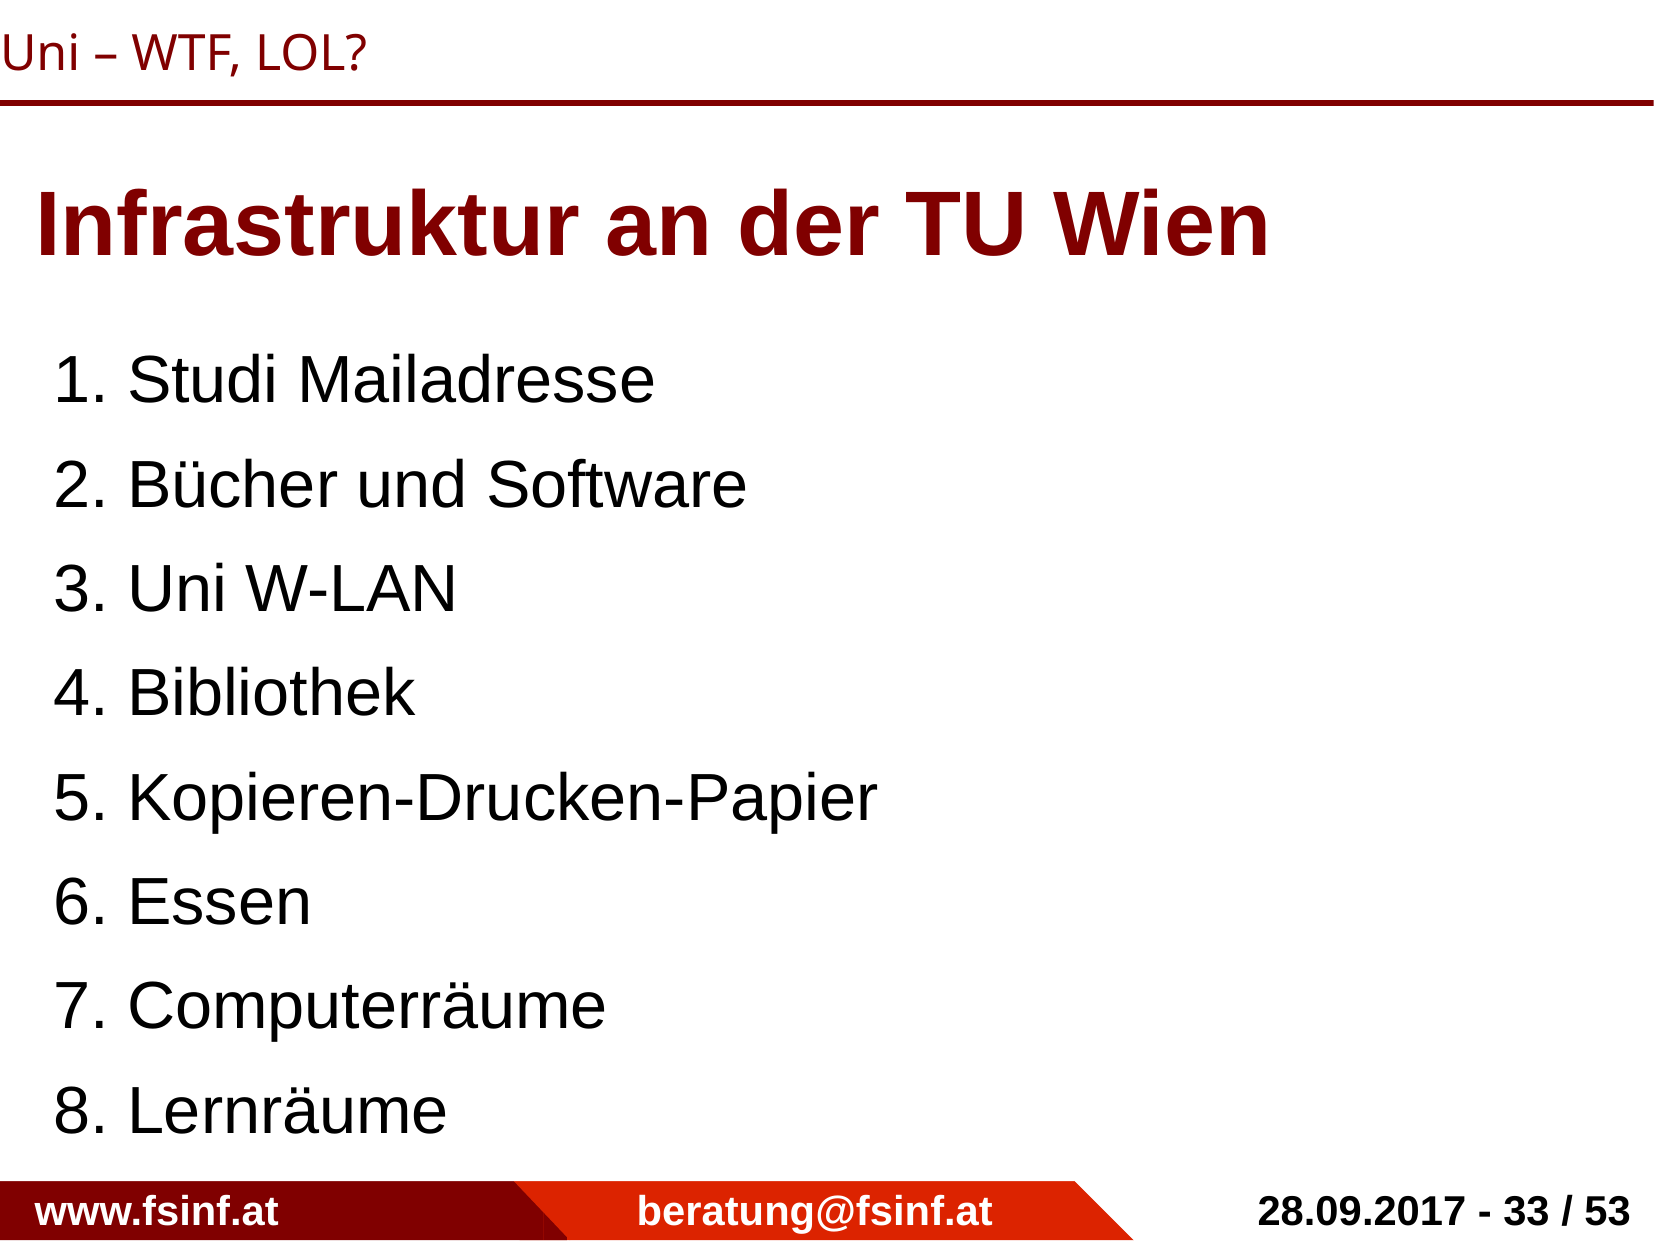

# Infrastruktur an der TU Wien
 Studi Mailadresse
 Bücher und Software
 Uni W-LAN
 Bibliothek
 Kopieren-Drucken-Papier
 Essen
 Computerräume
 Lernräume